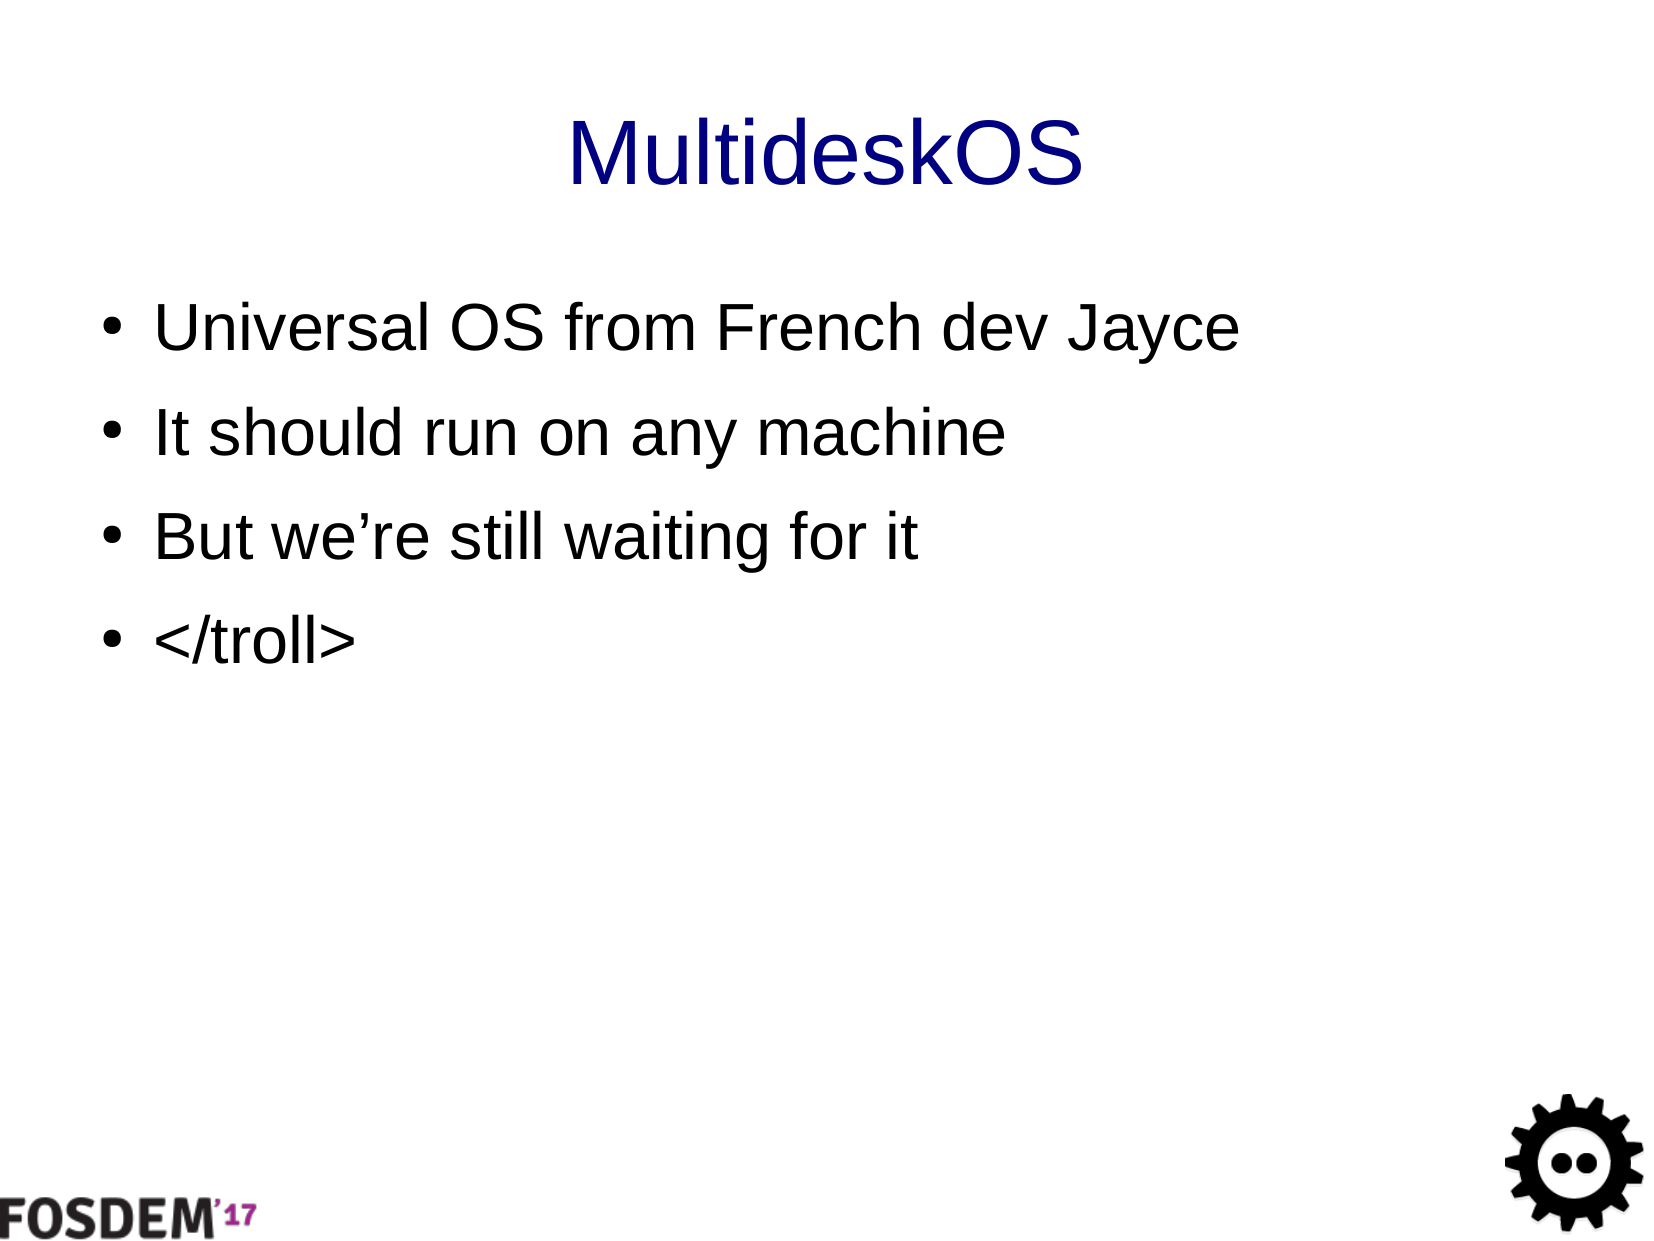

# MultideskOS
Universal OS from French dev Jayce
It should run on any machine
But we’re still waiting for it
</troll>